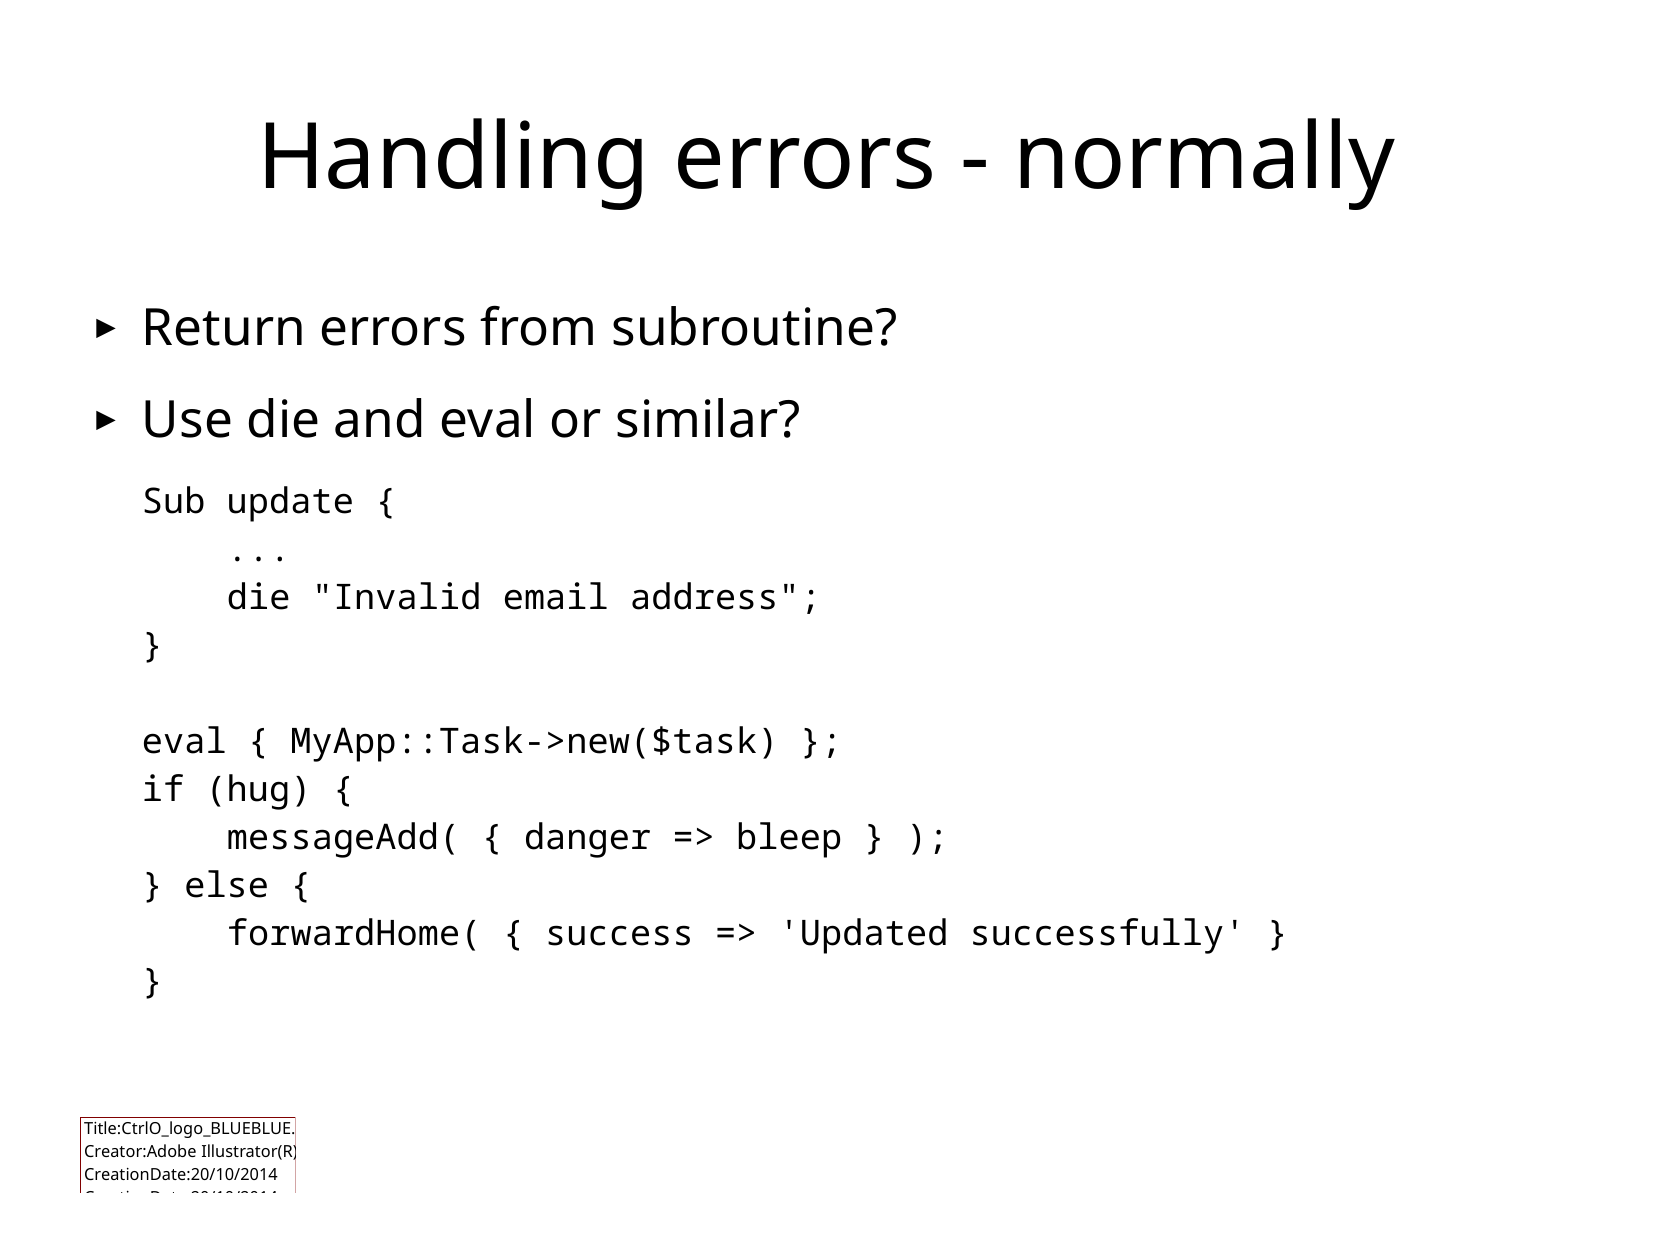

# Handling errors - normally
Return errors from subroutine?
Use die and eval or similar?
Sub update {
 ...
 die "Invalid email address";
}
eval { MyApp::Task->new($task) };
if (hug) {
 messageAdd( { danger => bleep } );
} else {
 forwardHome( { success => 'Updated successfully' }
}